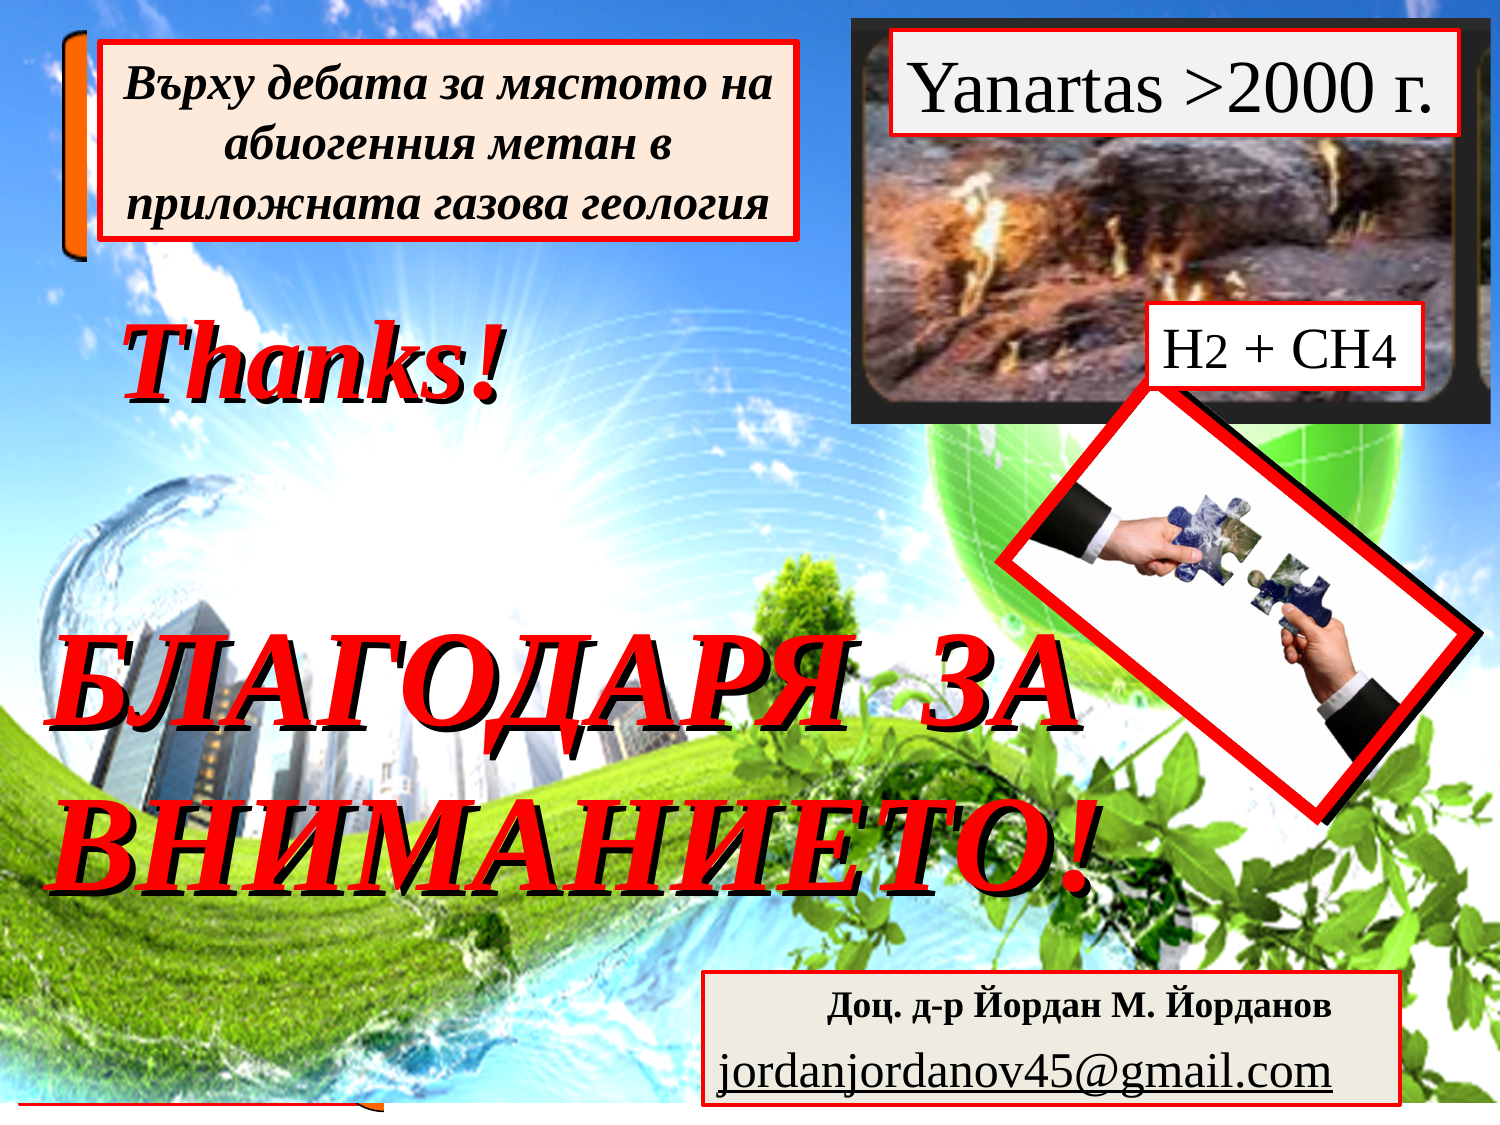

Yanartas >2000 г.
Върху дебата за мястото на абиогенния метан в
приложната газова геология
БЛАГОДАРЯ ЗА
ВНИМАНИЕТО!
Thanks!
Н2 + СН4
Доц. д-р Йордан М. Йорданов
jordanjordanov45@gmail.com